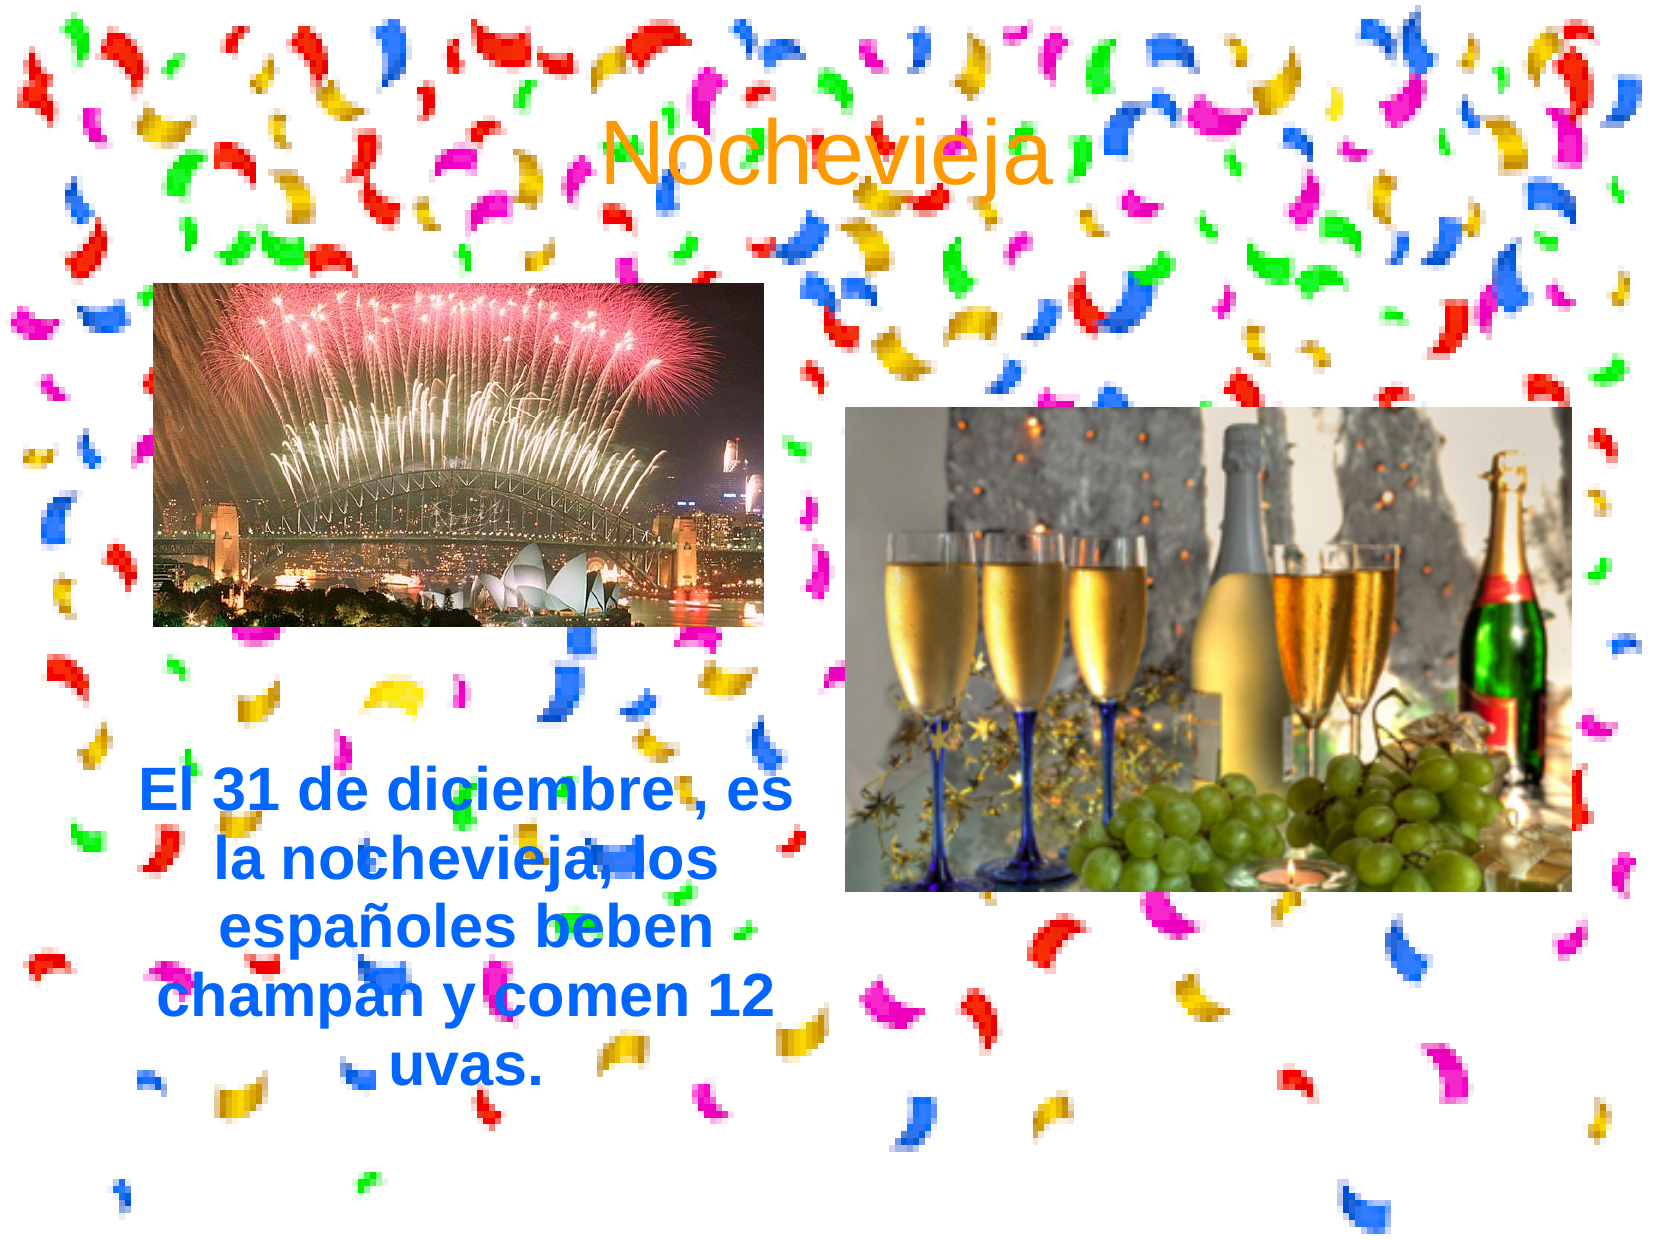

# Nochevieja
El 31 de diciembre , es la nochevieja, los españoles beben champán y comen 12 uvas.